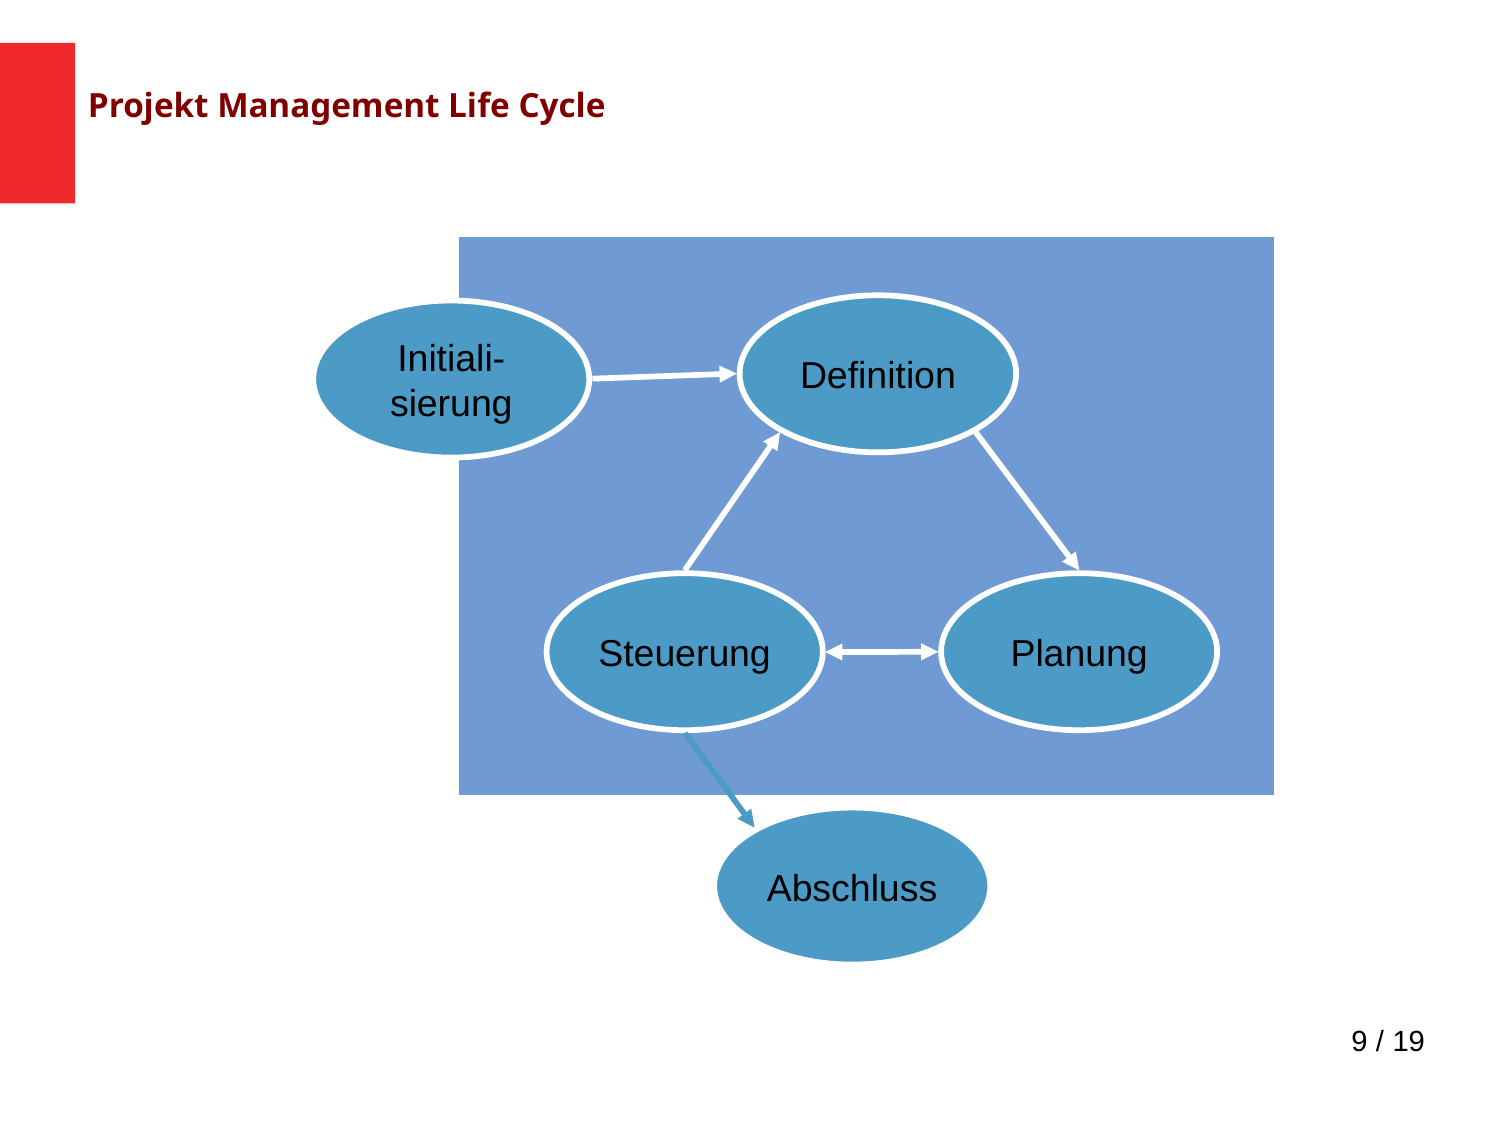

# Projekt Management Life Cycle
Definition
Initiali-sierung
Steuerung
Planung
Abschluss
9
Folie